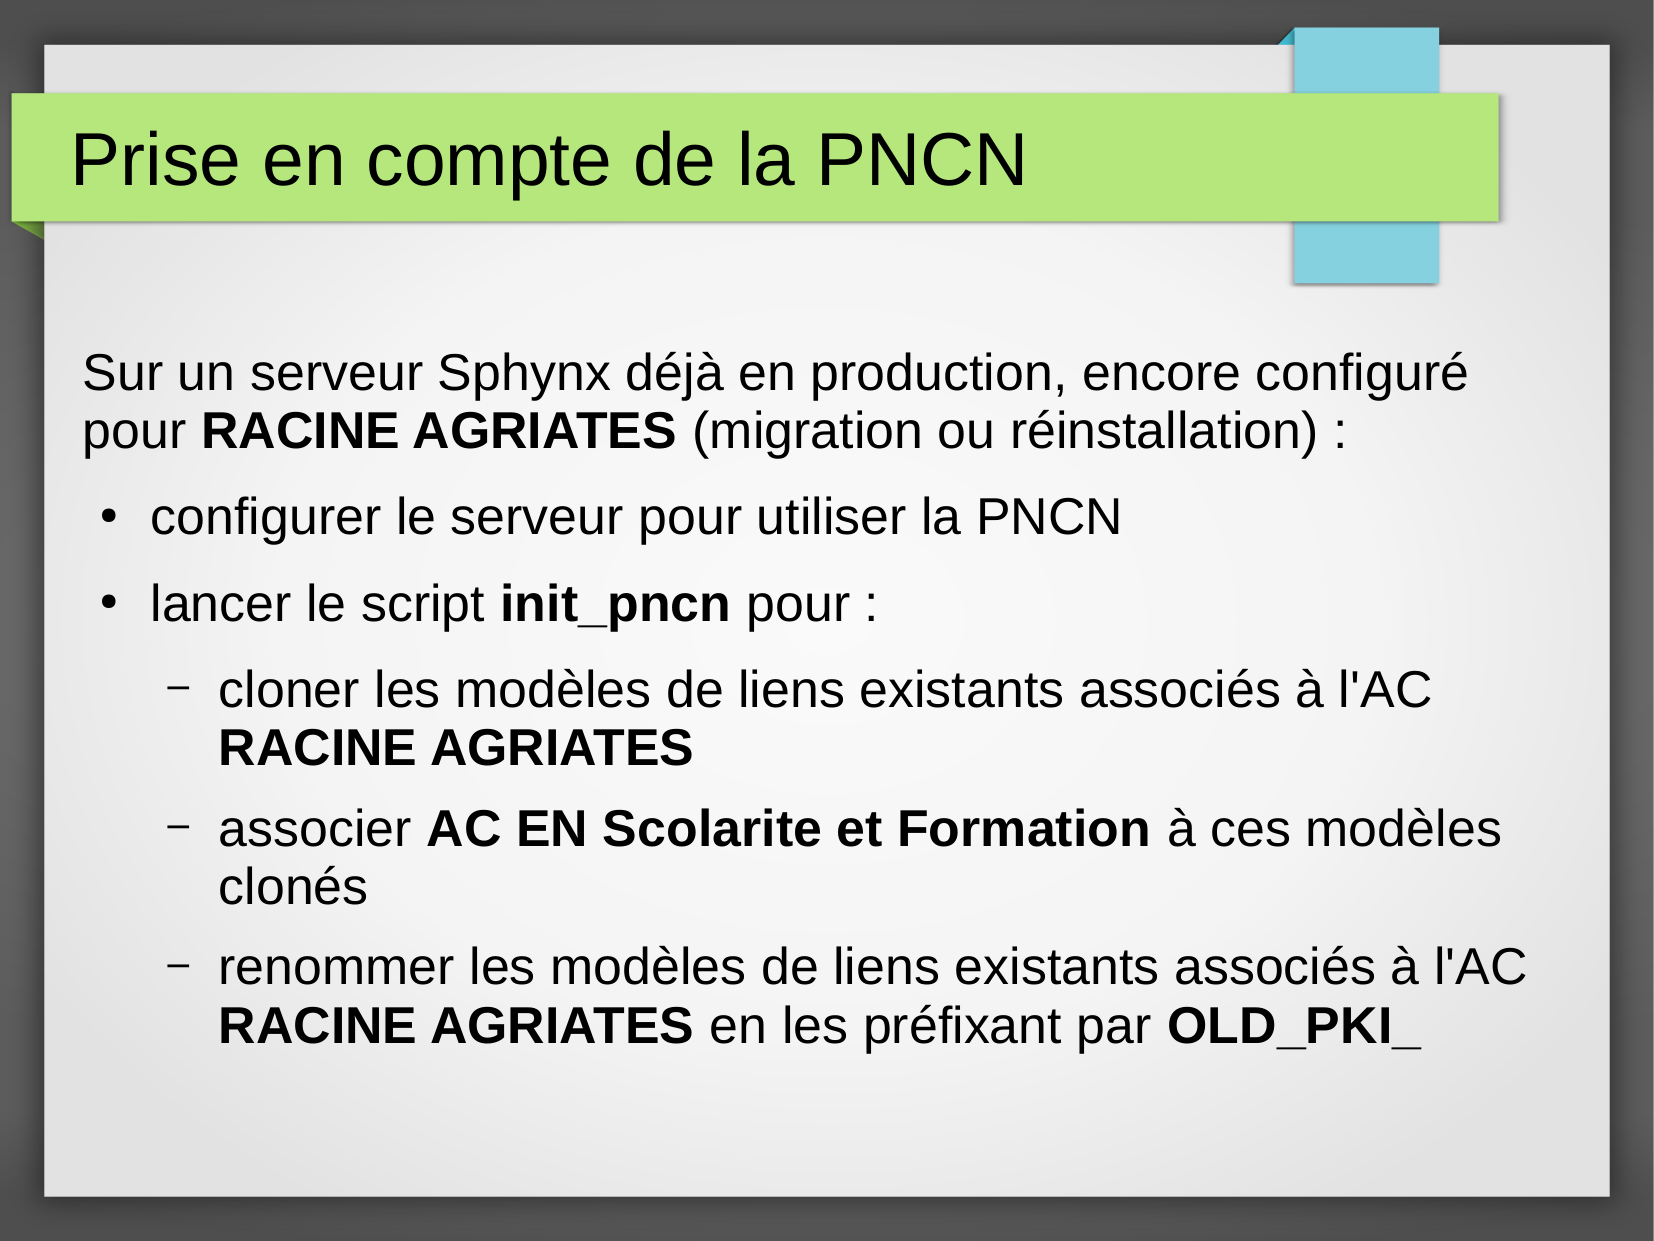

# Prise en compte de la PNCN
Sur un serveur Sphynx déjà en production, encore configuré pour RACINE AGRIATES (migration ou réinstallation) :
configurer le serveur pour utiliser la PNCN
lancer le script init_pncn pour :
cloner les modèles de liens existants associés à l'AC RACINE AGRIATES
associer AC EN Scolarite et Formation à ces modèles clonés
renommer les modèles de liens existants associés à l'AC RACINE AGRIATES en les préfixant par OLD_PKI_